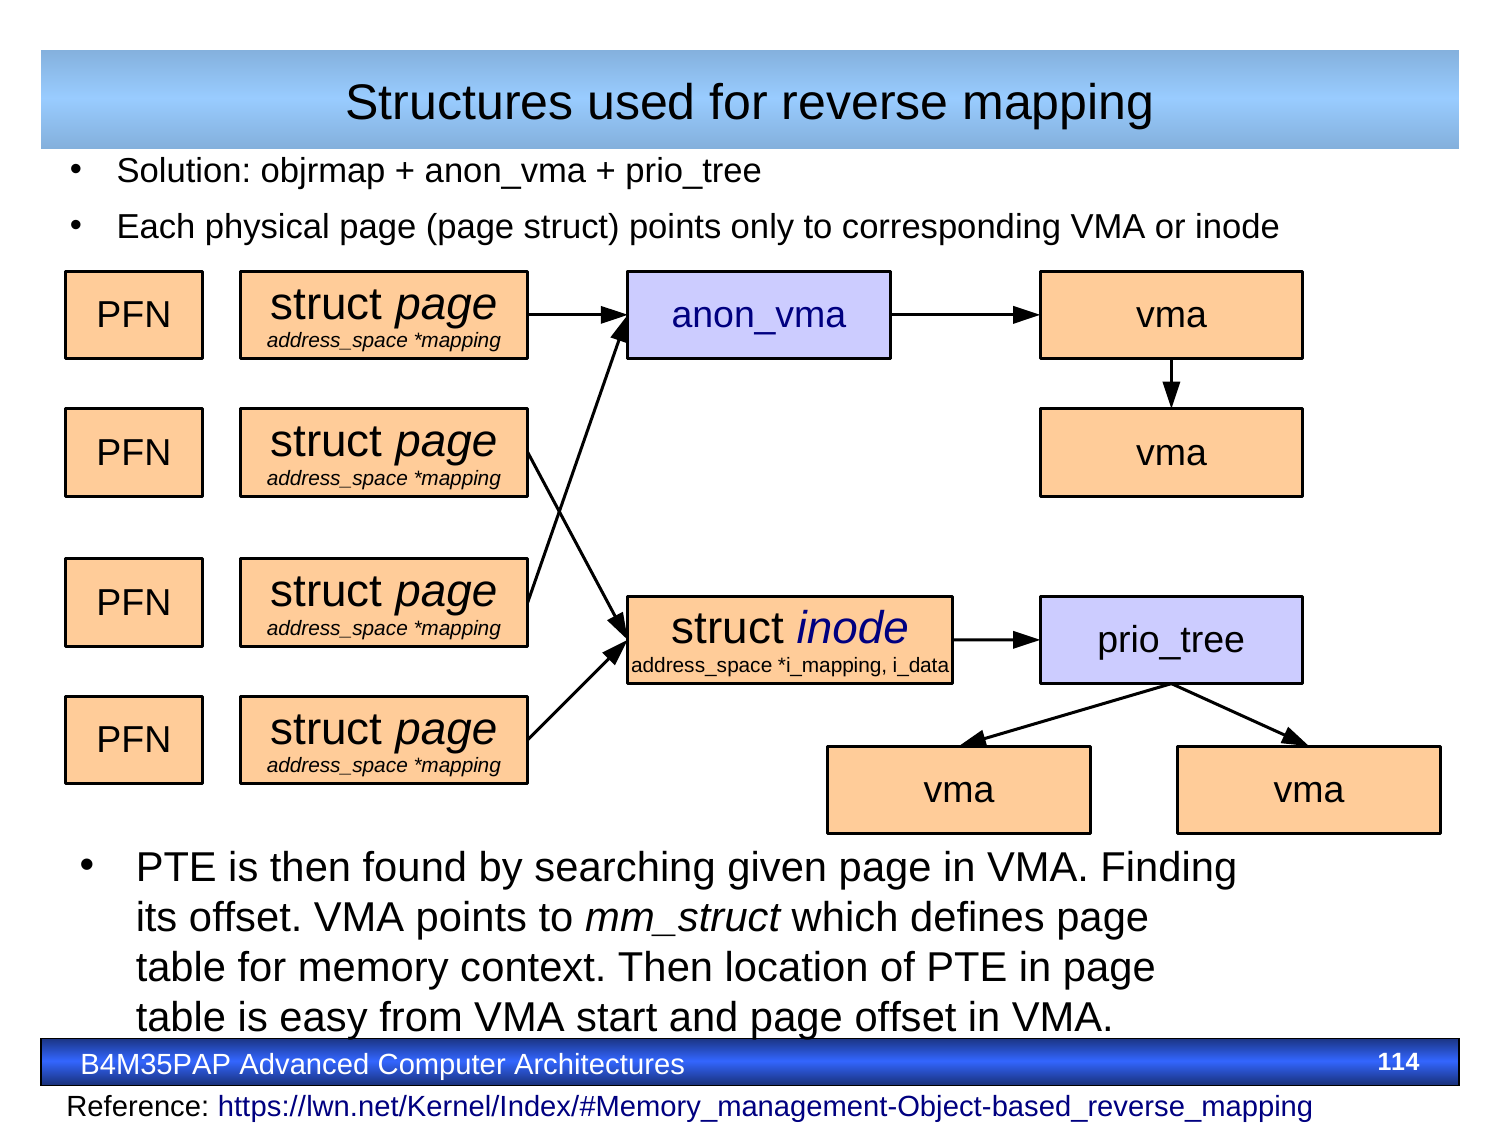

# Structures used for reverse mapping
Solution: objrmap + anon_vma + prio_tree
Each physical page (page struct) points only to corresponding VMA or inode
PFN
struct page
address_space *mapping
anon_vma
anon_vma
vma
struct page
address_space *mapping
PFN
vma
PFN
struct page
address_space *mapping
struct inode
address_space *i_mapping, i_data
prio_tree
struct page
address_space *mapping
PFN
vma
vma
PTE is then found by searching given page in VMA. Finding its offset. VMA points to mm_struct which defines page table for memory context. Then location of PTE in page table is easy from VMA start and page offset in VMA.
Reference: https://lwn.net/Kernel/Index/#Memory_management-Object-based_reverse_mapping